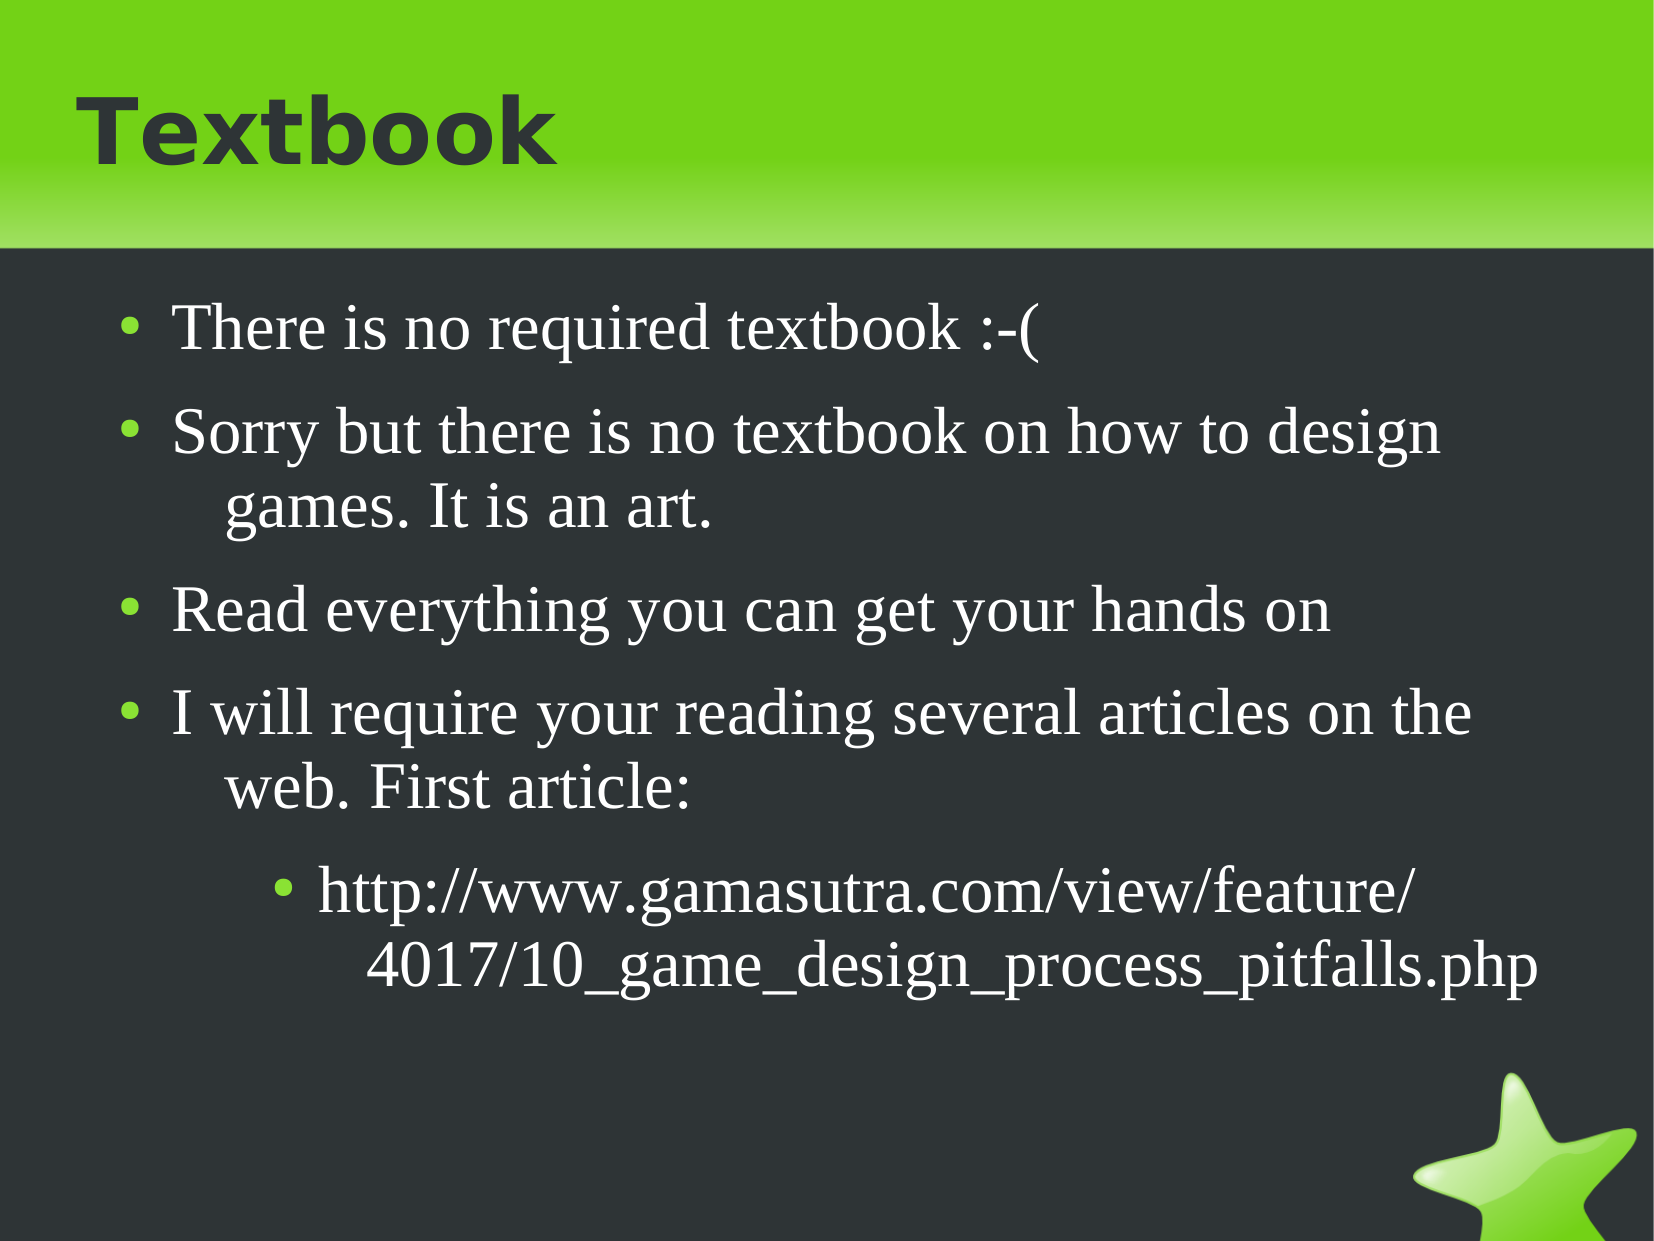

# Textbook
There is no required textbook :-(
Sorry but there is no textbook on how to design games. It is an art.
Read everything you can get your hands on
I will require your reading several articles on the web. First article:
http://www.gamasutra.com/view/feature/4017/10_game_design_process_pitfalls.php